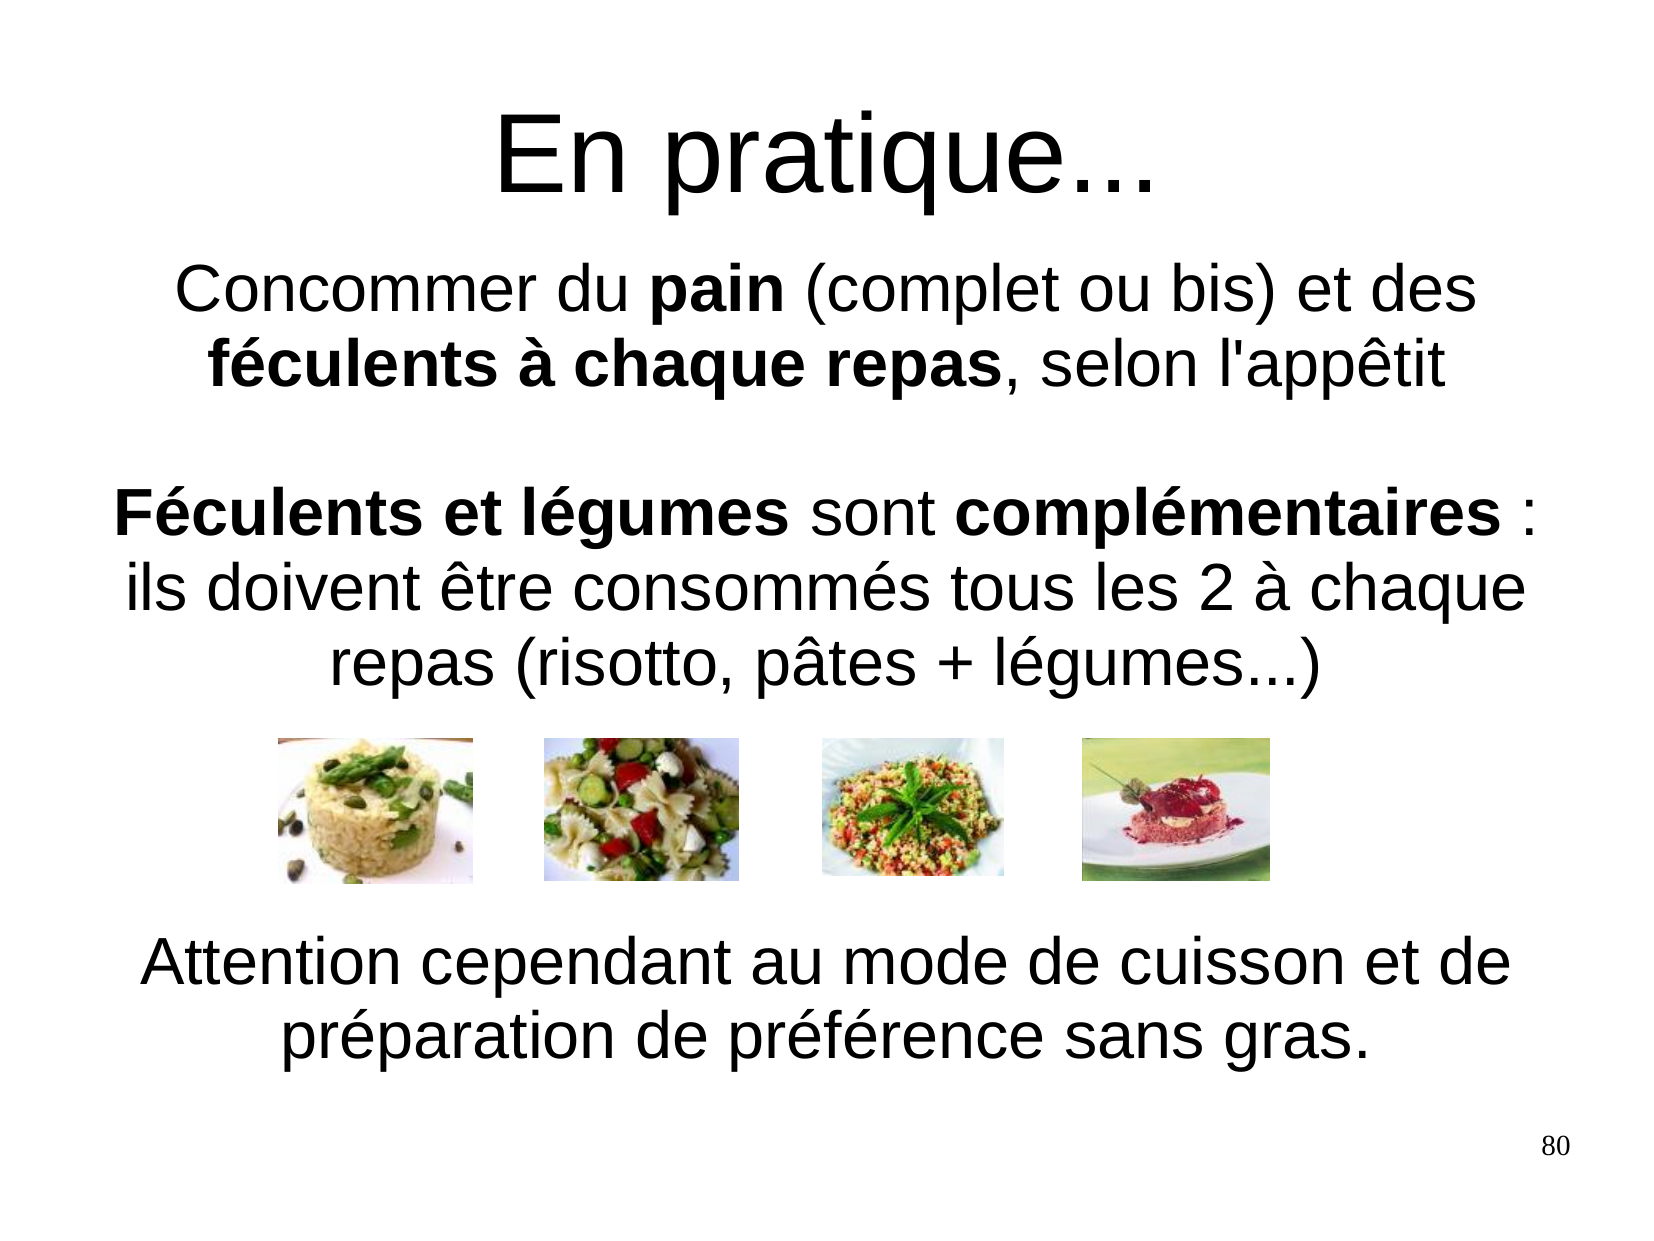

# En pratique...
Concommer du pain (complet ou bis) et des féculents à chaque repas, selon l'appêtit
Féculents et légumes sont complémentaires : ils doivent être consommés tous les 2 à chaque repas (risotto, pâtes + légumes...)
Attention cependant au mode de cuisson et de préparation de préférence sans gras.
80